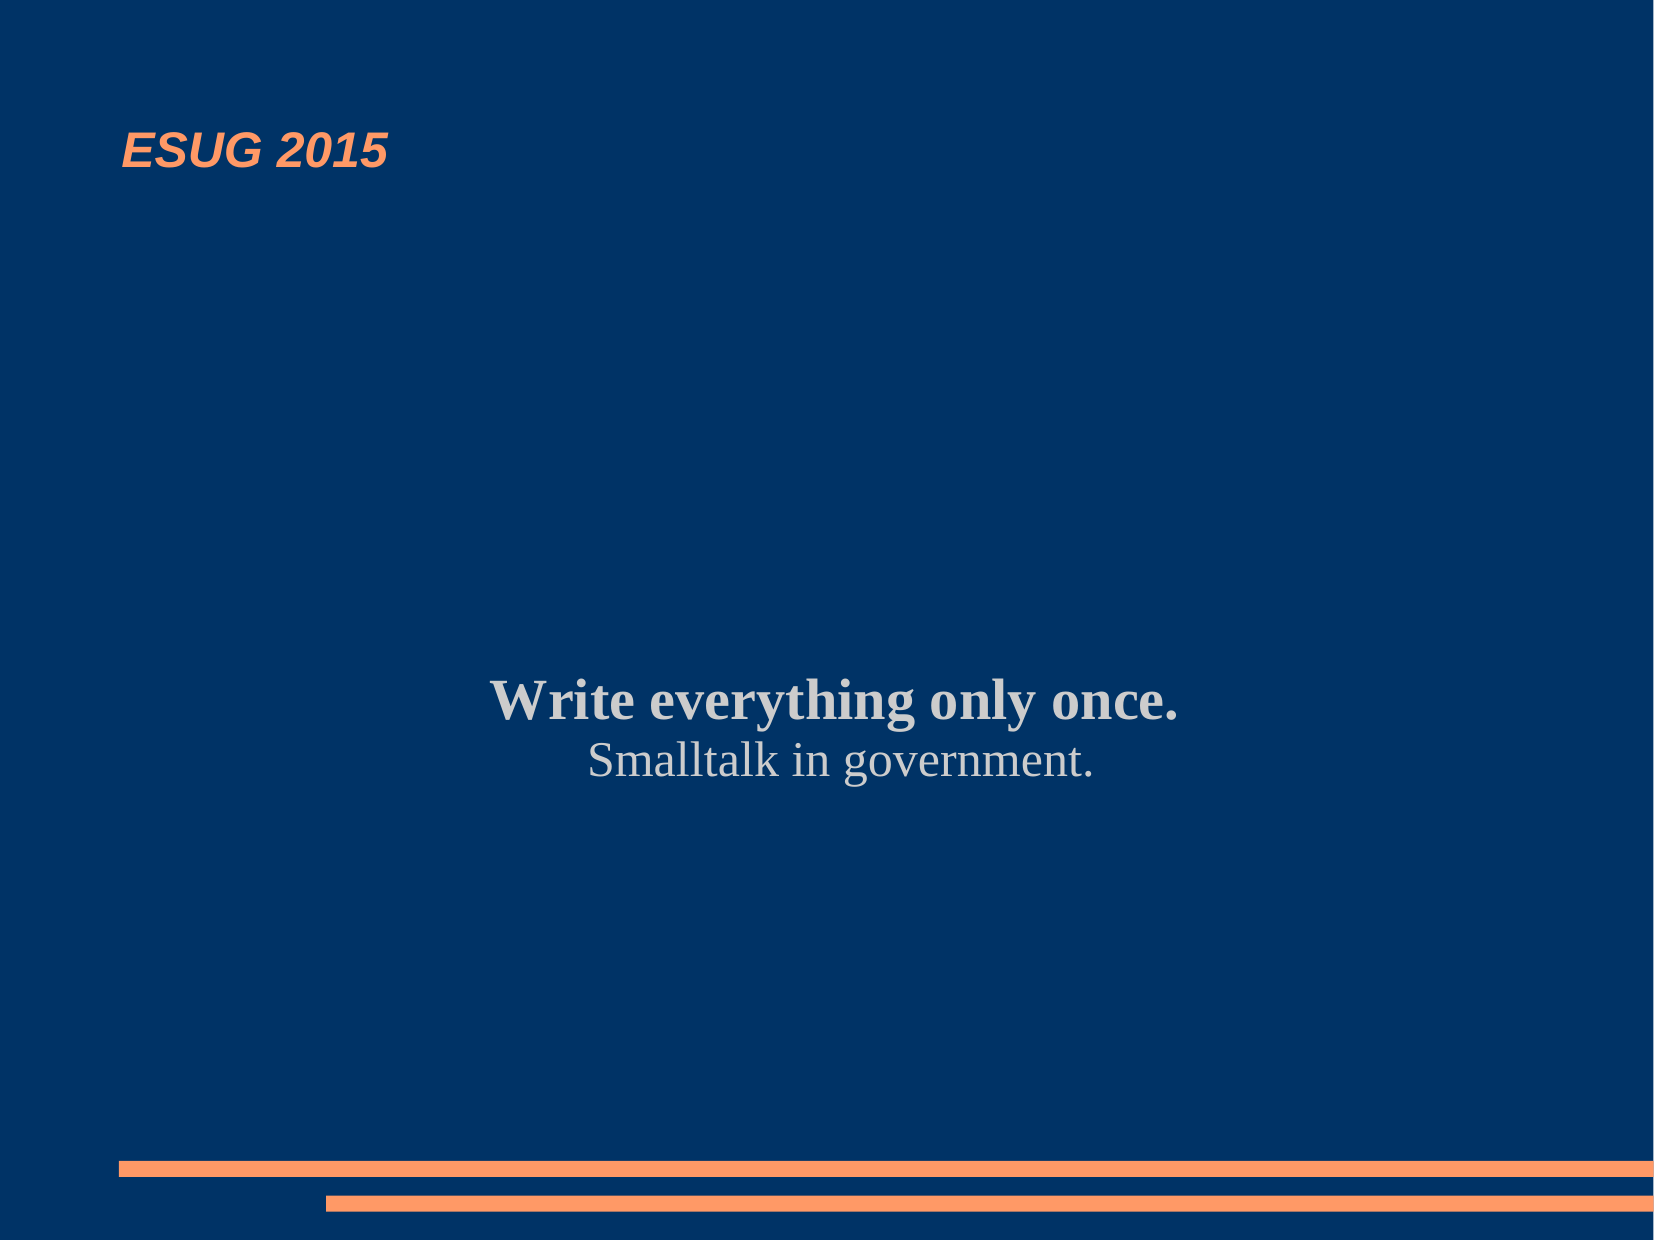

# ESUG 2015
Write everything only once.
Smalltalk in government.